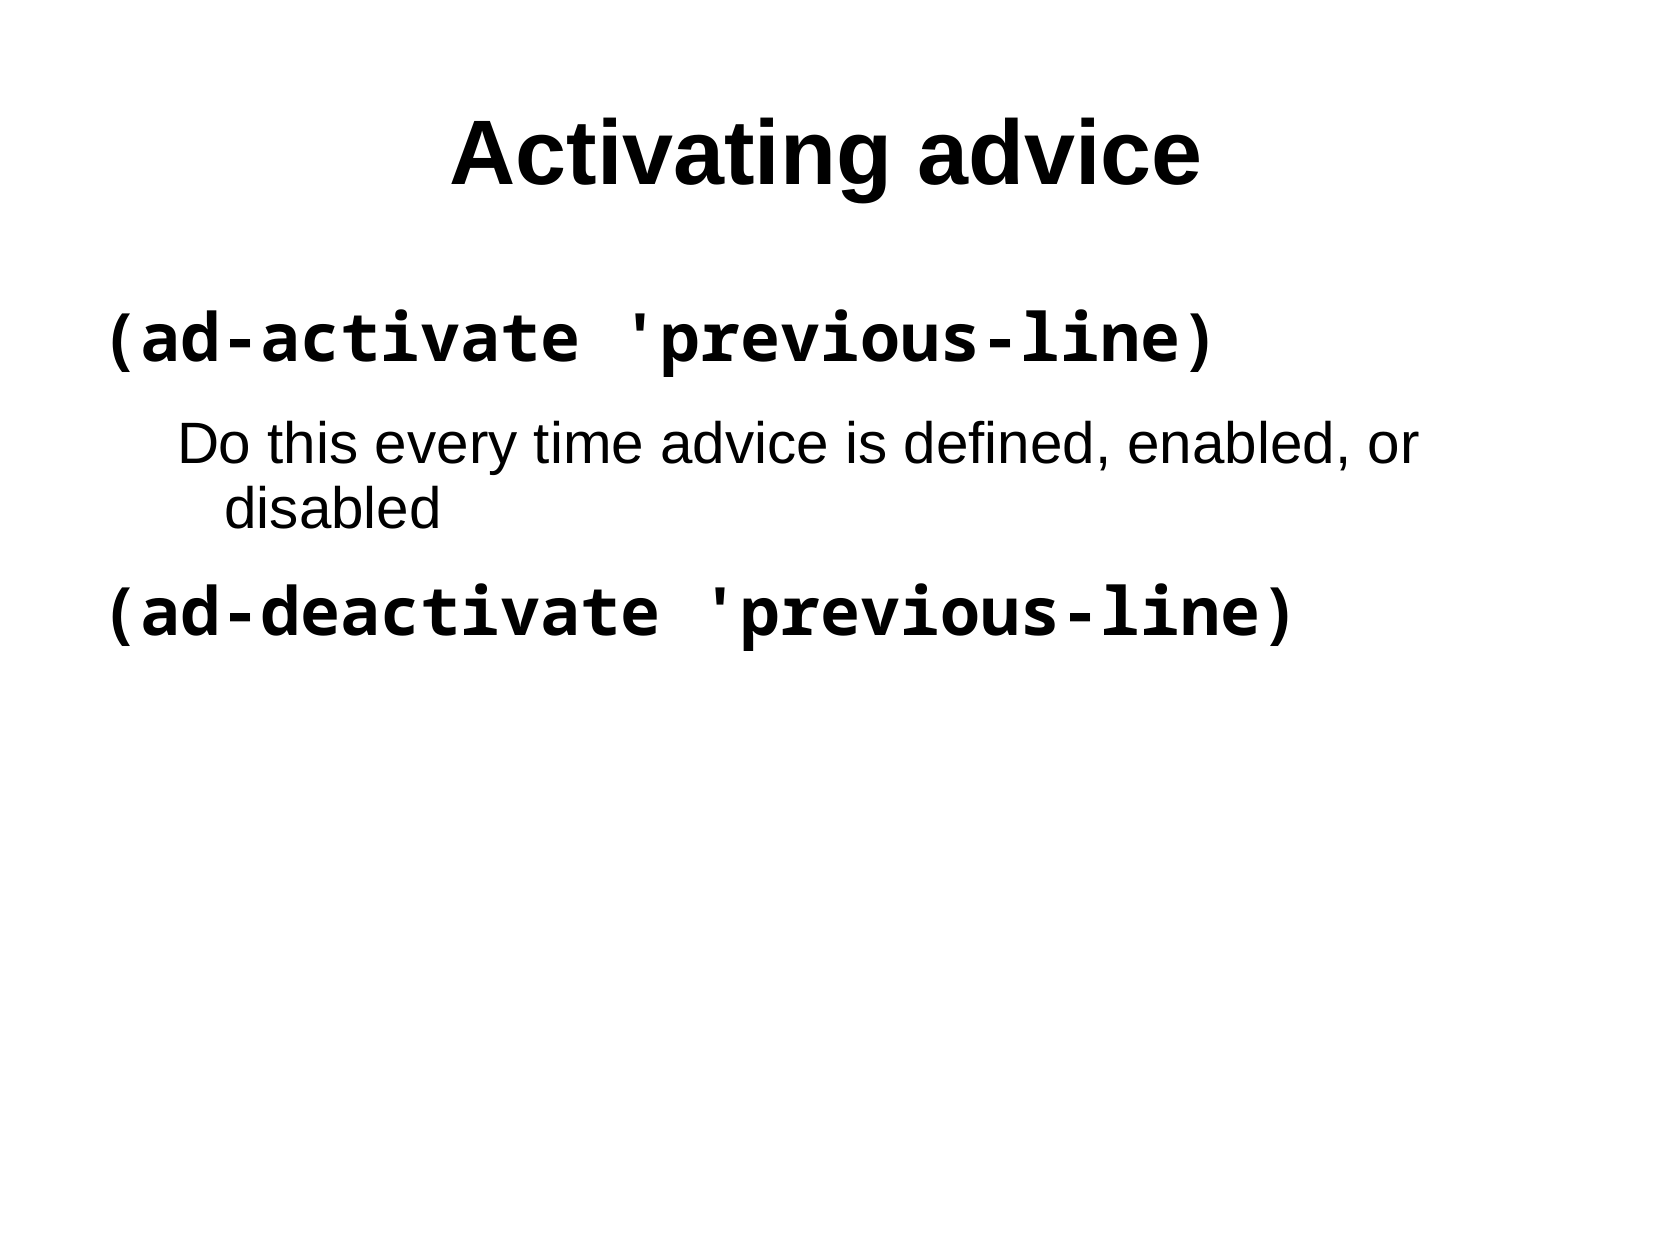

# Activating advice
(ad-activate 'previous-line)
Do this every time advice is defined, enabled, or disabled
(ad-deactivate 'previous-line)